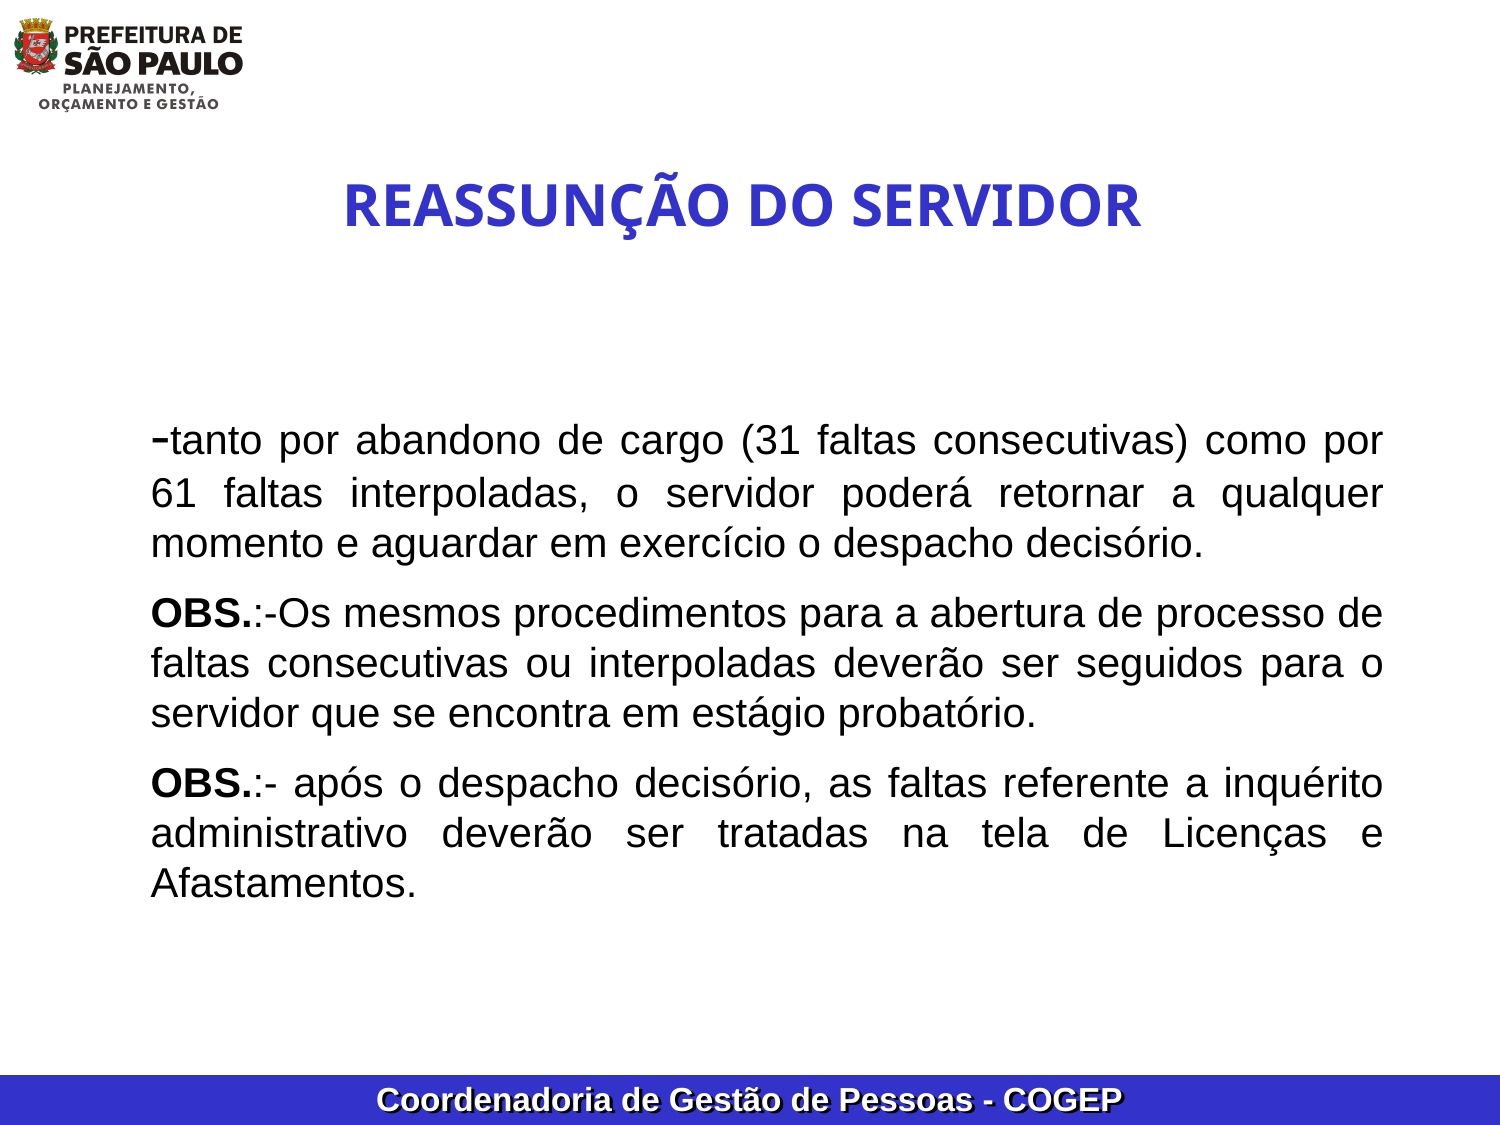

REASSUNÇÃO DO SERVIDOR
-tanto por abandono de cargo (31 faltas consecutivas) como por 61 faltas interpoladas, o servidor poderá retornar a qualquer momento e aguardar em exercício o despacho decisório.
OBS.:-Os mesmos procedimentos para a abertura de processo de faltas consecutivas ou interpoladas deverão ser seguidos para o servidor que se encontra em estágio probatório.
OBS.:- após o despacho decisório, as faltas referente a inquérito administrativo deverão ser tratadas na tela de Licenças e Afastamentos.